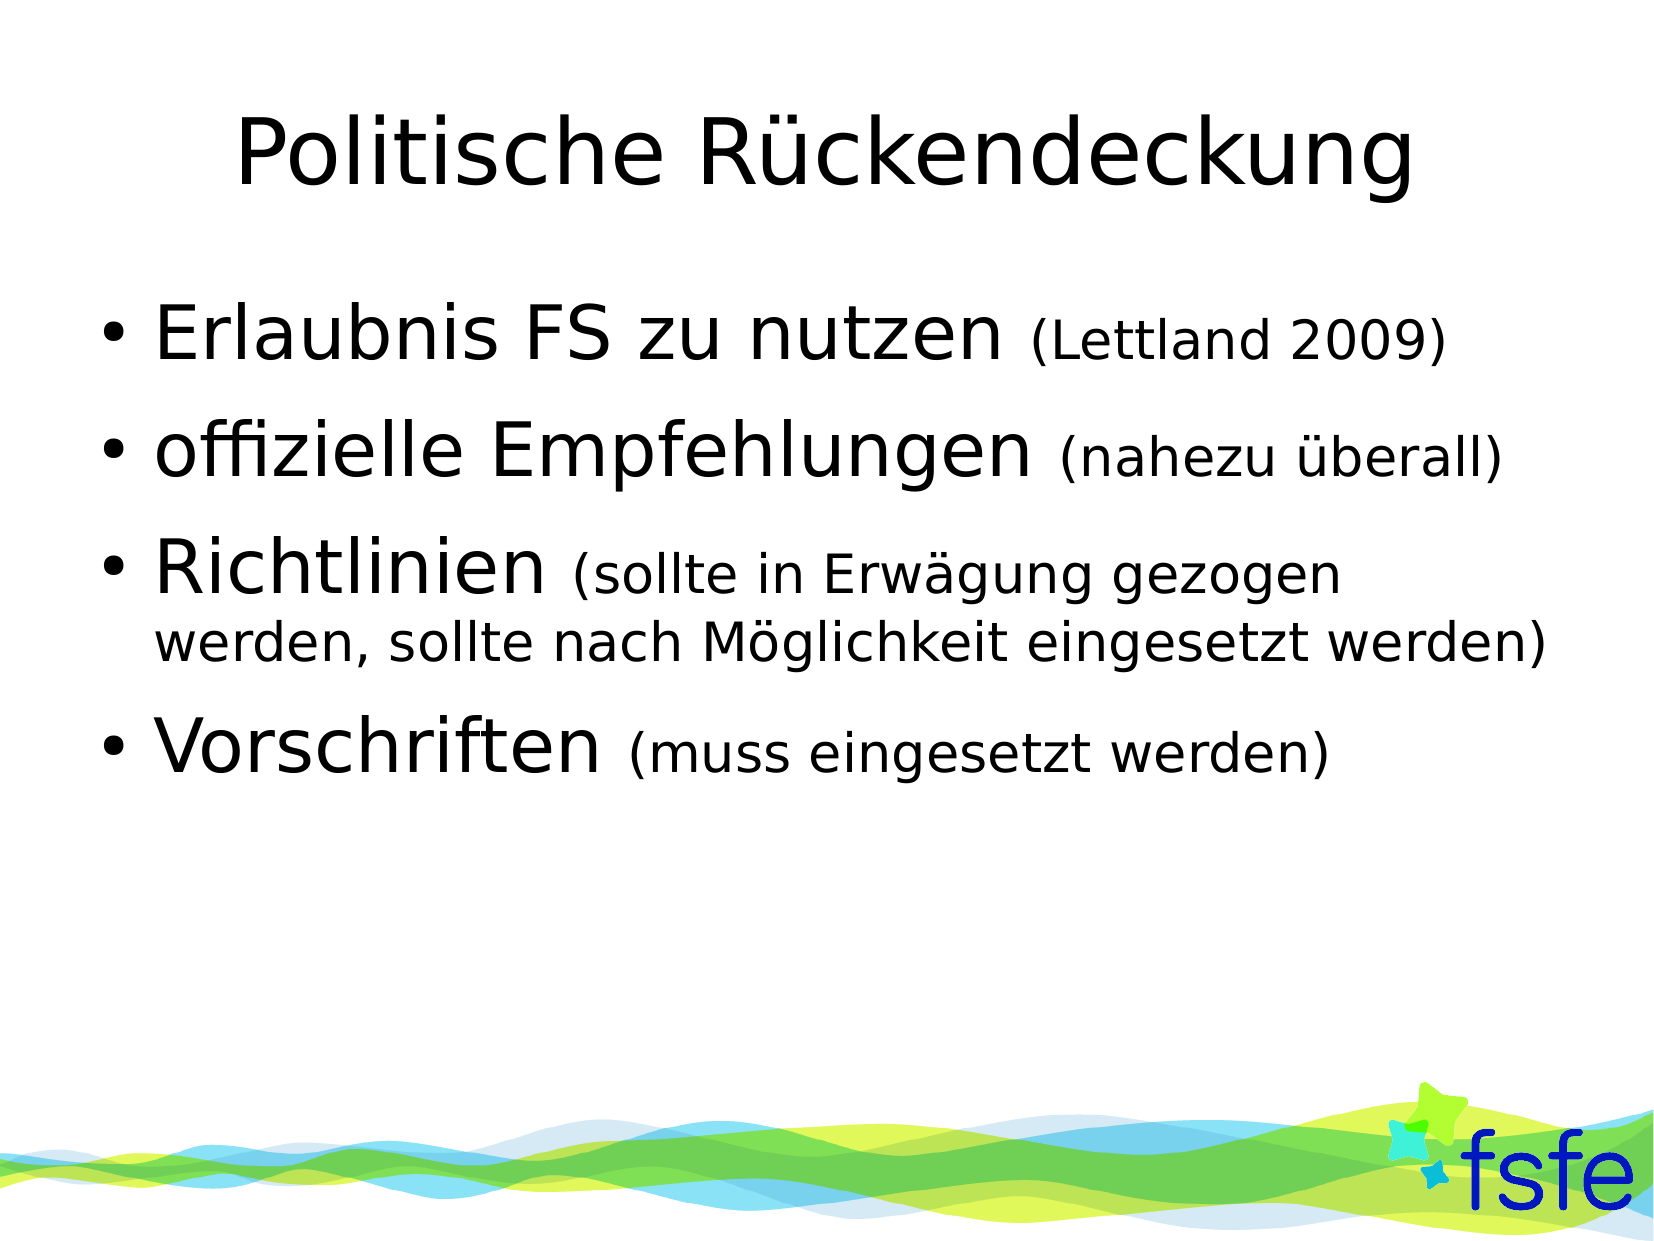

# Politische Rückendeckung
Erlaubnis FS zu nutzen (Lettland 2009)
offizielle Empfehlungen (nahezu überall)
Richtlinien (sollte in Erwägung gezogen werden, sollte nach Möglichkeit eingesetzt werden)
Vorschriften (muss eingesetzt werden)